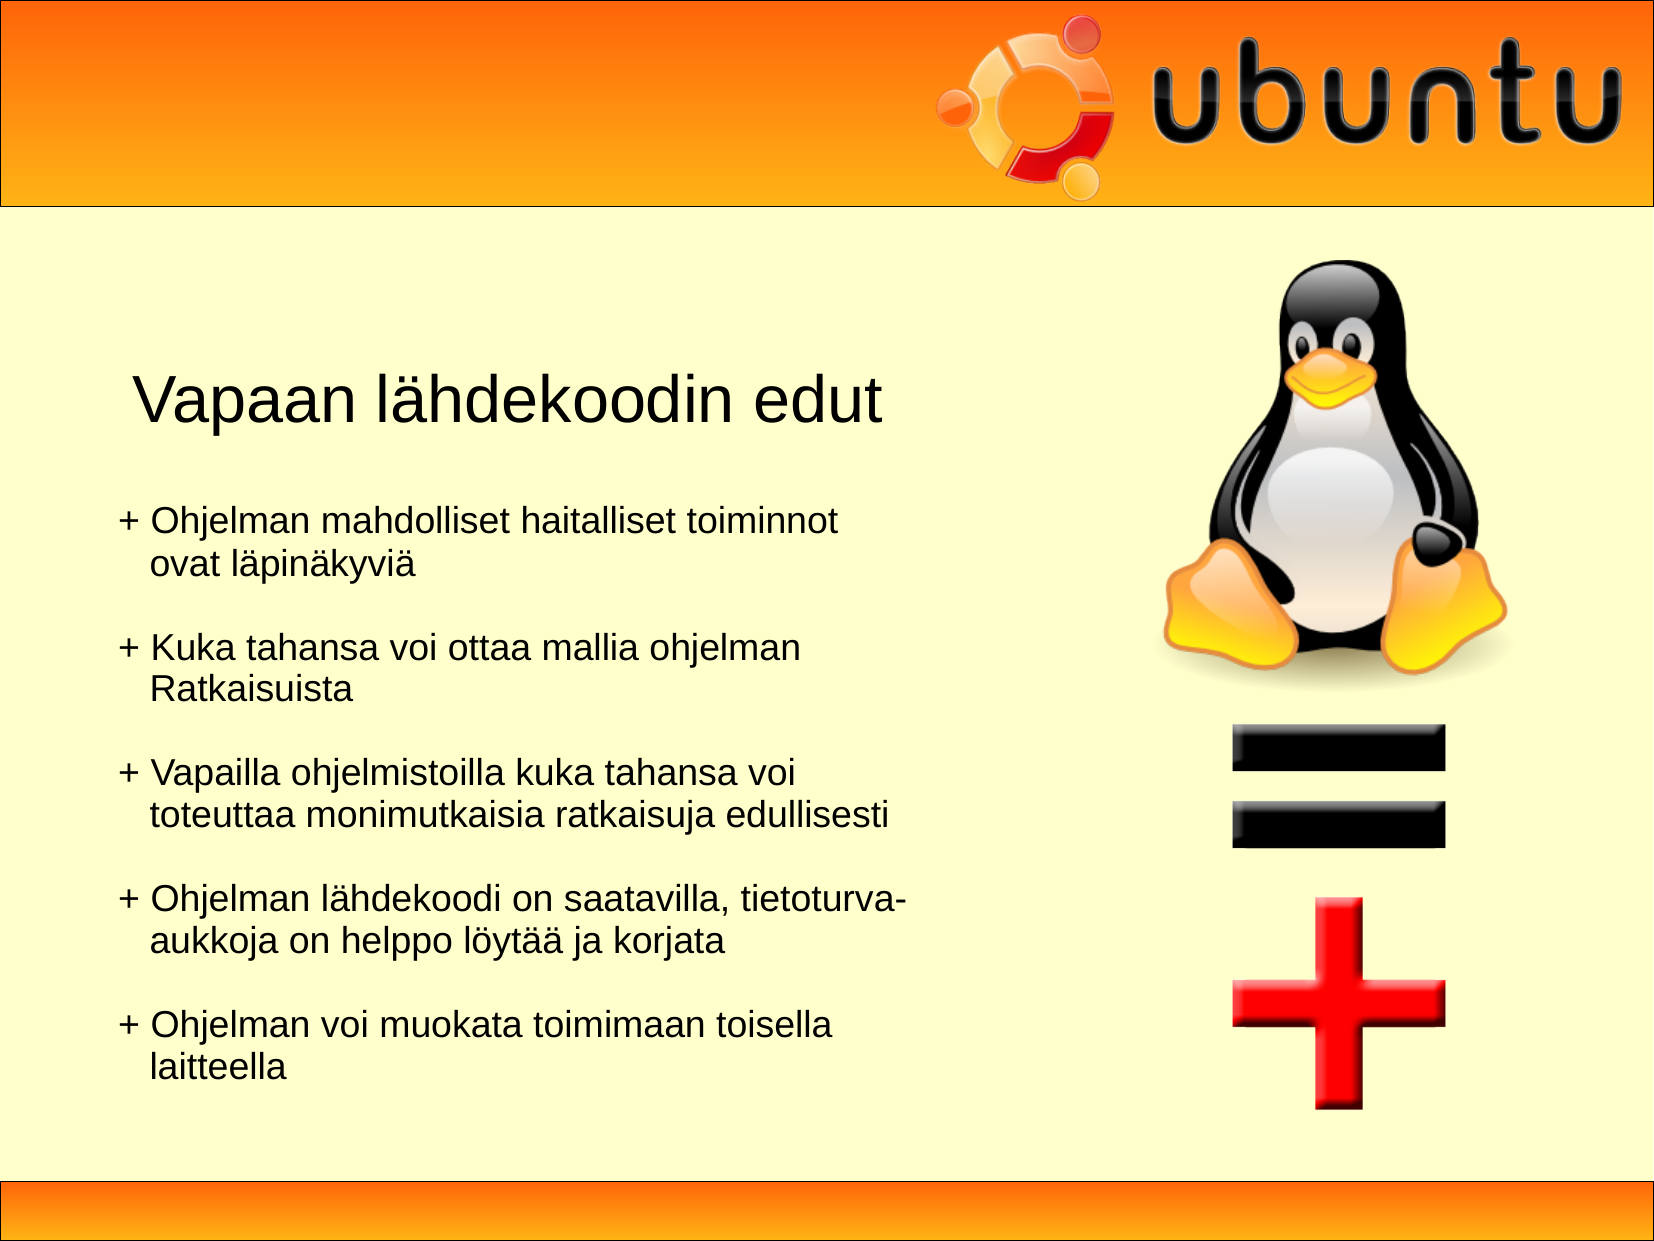

Vapaan lähdekoodin edut
	+ Ohjelman mahdolliset haitalliset toiminnot
	 ovat läpinäkyviä
	+ Kuka tahansa voi ottaa mallia ohjelman
	 Ratkaisuista
	+ Vapailla ohjelmistoilla kuka tahansa voi
	 toteuttaa monimutkaisia ratkaisuja edullisesti
	+ Ohjelman lähdekoodi on saatavilla, tietoturva-
	 aukkoja on helppo löytää ja korjata
	+ Ohjelman voi muokata toimimaan toisella
	 laitteella